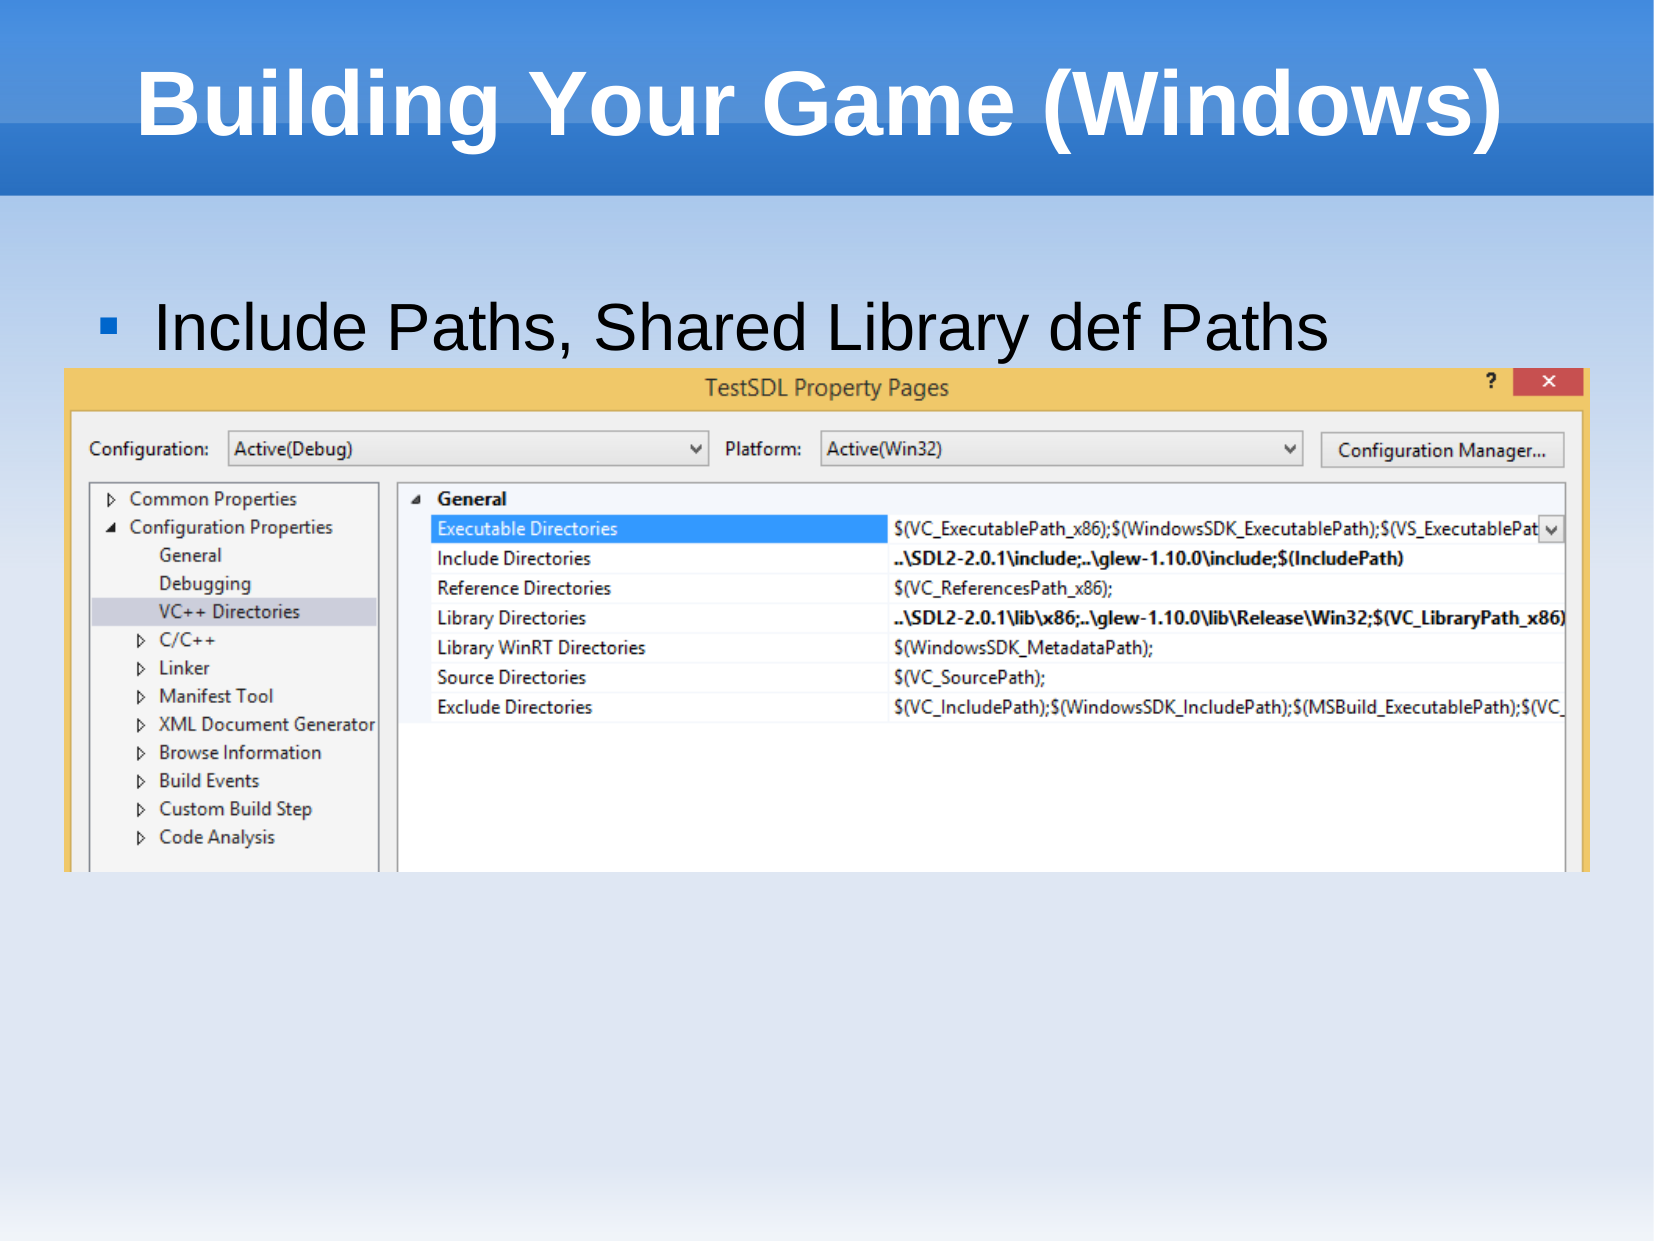

# Building Your Game (Windows)
Include Paths, Shared Library def Paths